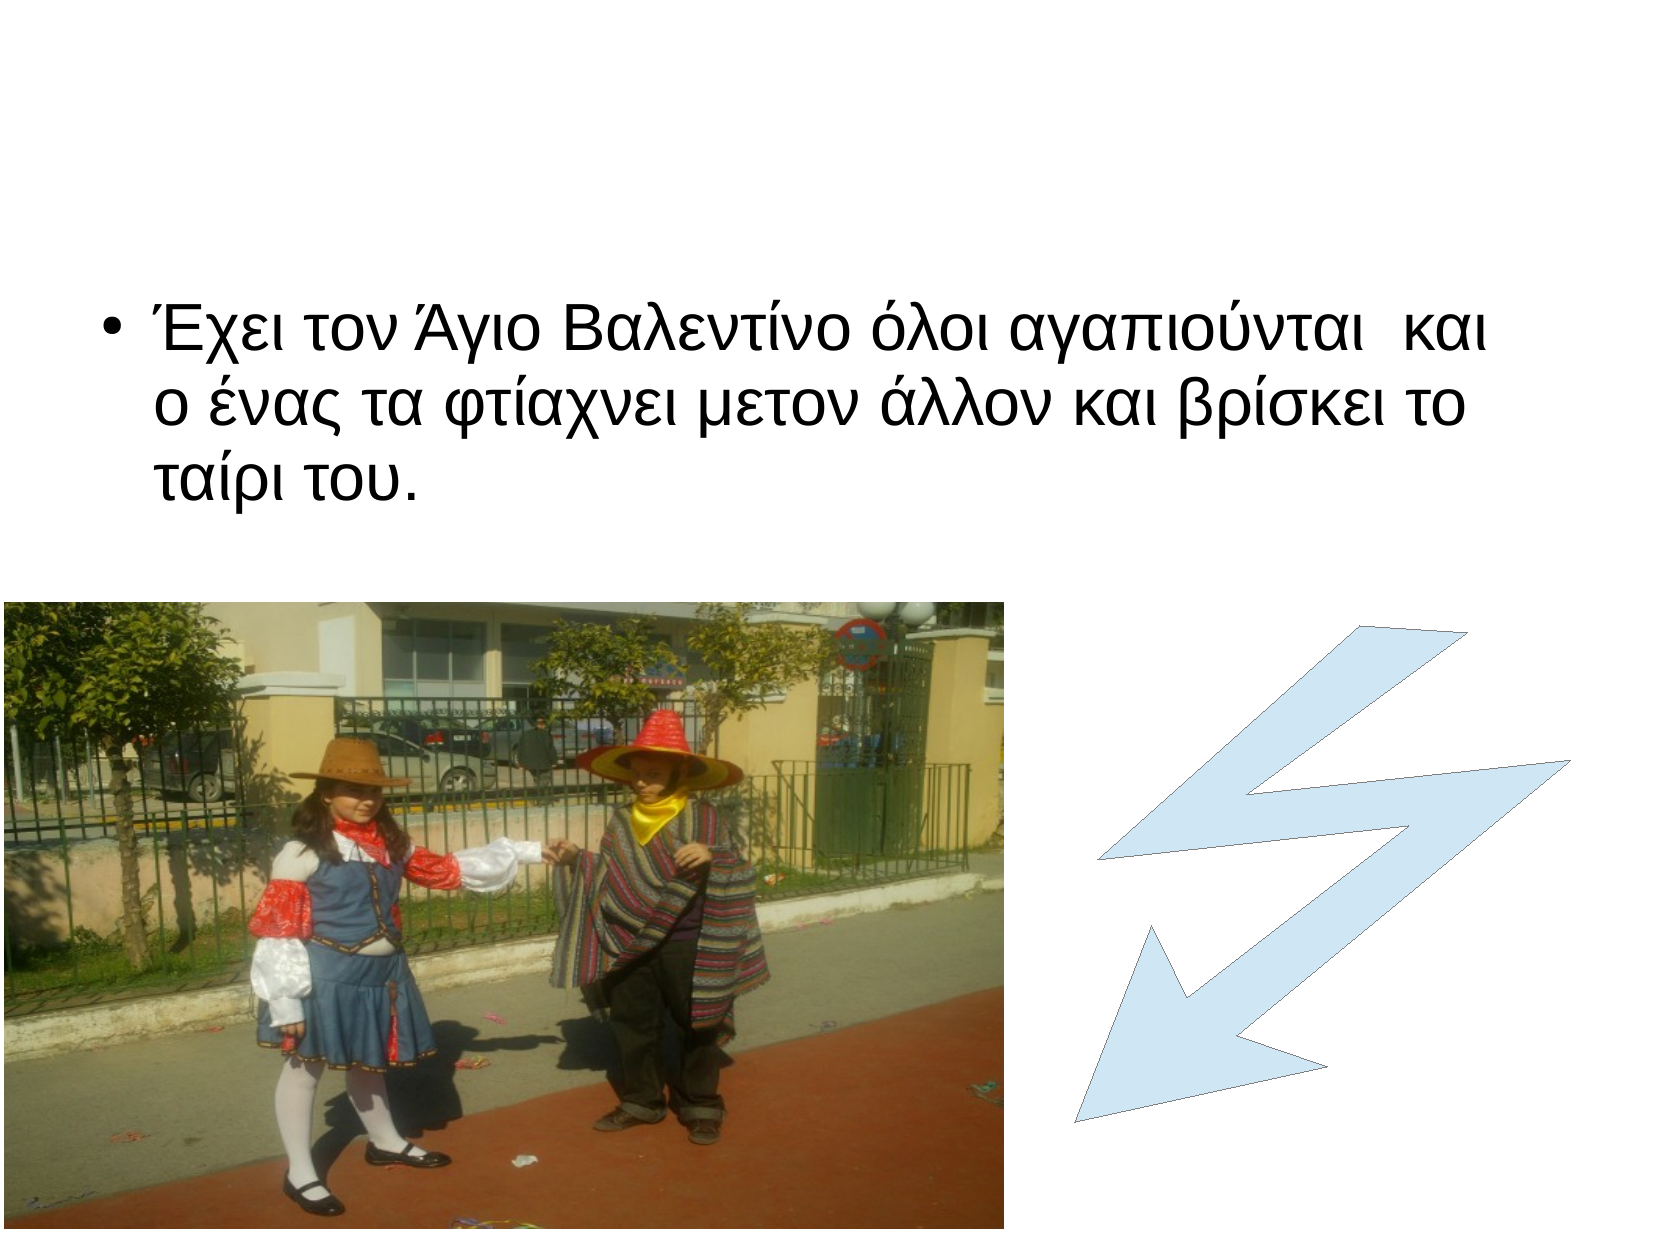

#
Έχει τον Άγιο Βαλεντίνο όλοι αγαπιούνται και ο ένας τα φτίαχνει μετον άλλον και βρίσκει το ταίρι του.